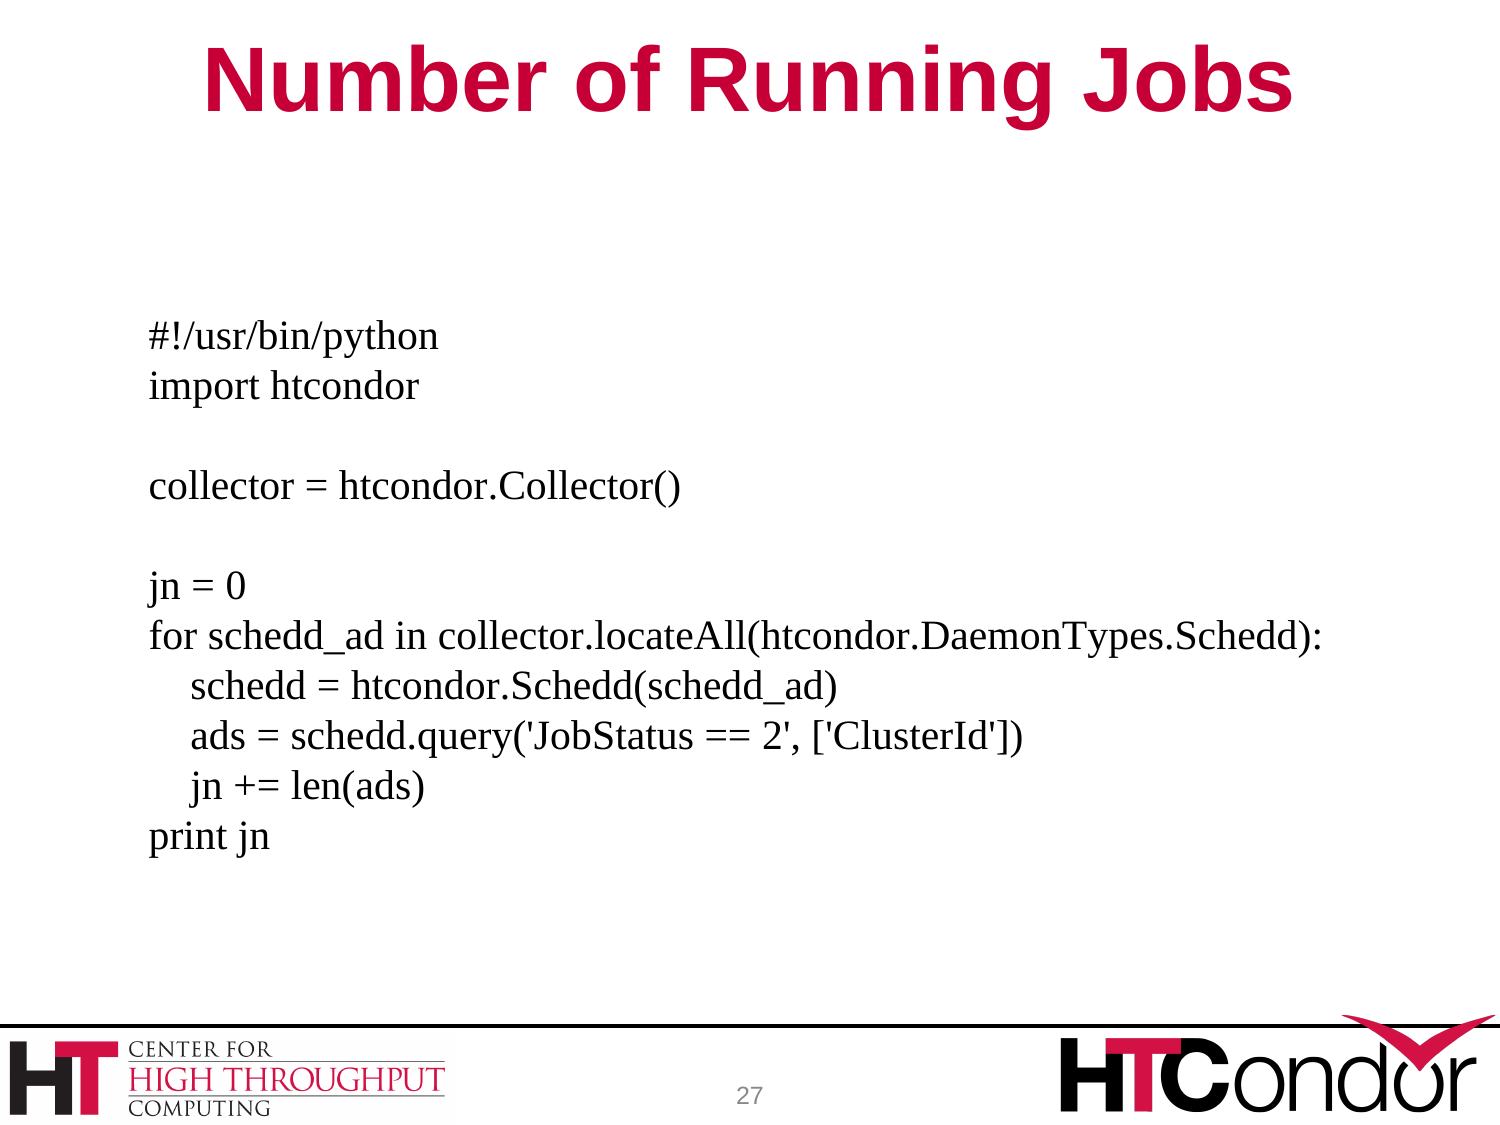

# Number of Running Jobs
#!/usr/bin/python
import htcondor
collector = htcondor.Collector()
jn = 0
for schedd_ad in collector.locateAll(htcondor.DaemonTypes.Schedd):
 schedd = htcondor.Schedd(schedd_ad)
 ads = schedd.query('JobStatus == 2', ['ClusterId'])
 jn += len(ads)
print jn